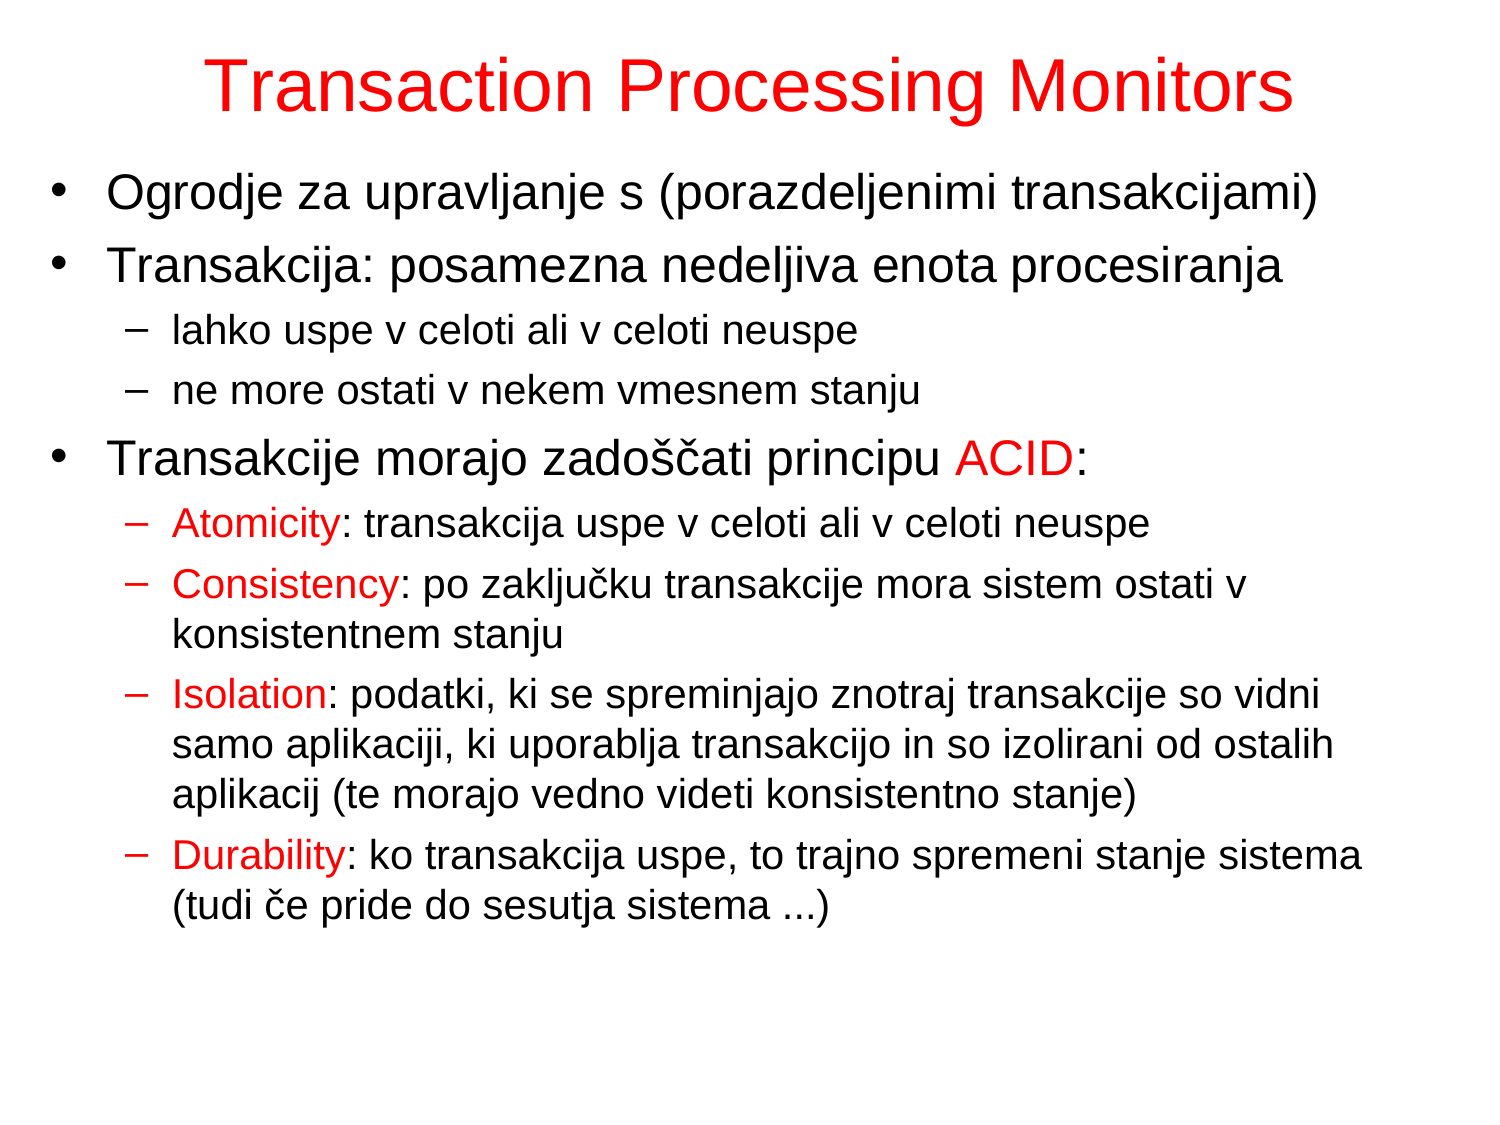

# Transaction Processing Monitors
Ogrodje za upravljanje s (porazdeljenimi transakcijami)
Transakcija: posamezna nedeljiva enota procesiranja
lahko uspe v celoti ali v celoti neuspe
ne more ostati v nekem vmesnem stanju
Transakcije morajo zadoščati principu ACID:
Atomicity: transakcija uspe v celoti ali v celoti neuspe
Consistency: po zaključku transakcije mora sistem ostati v konsistentnem stanju
Isolation: podatki, ki se spreminjajo znotraj transakcije so vidni samo aplikaciji, ki uporablja transakcijo in so izolirani od ostalih aplikacij (te morajo vedno videti konsistentno stanje)
Durability: ko transakcija uspe, to trajno spremeni stanje sistema (tudi če pride do sesutja sistema ...)